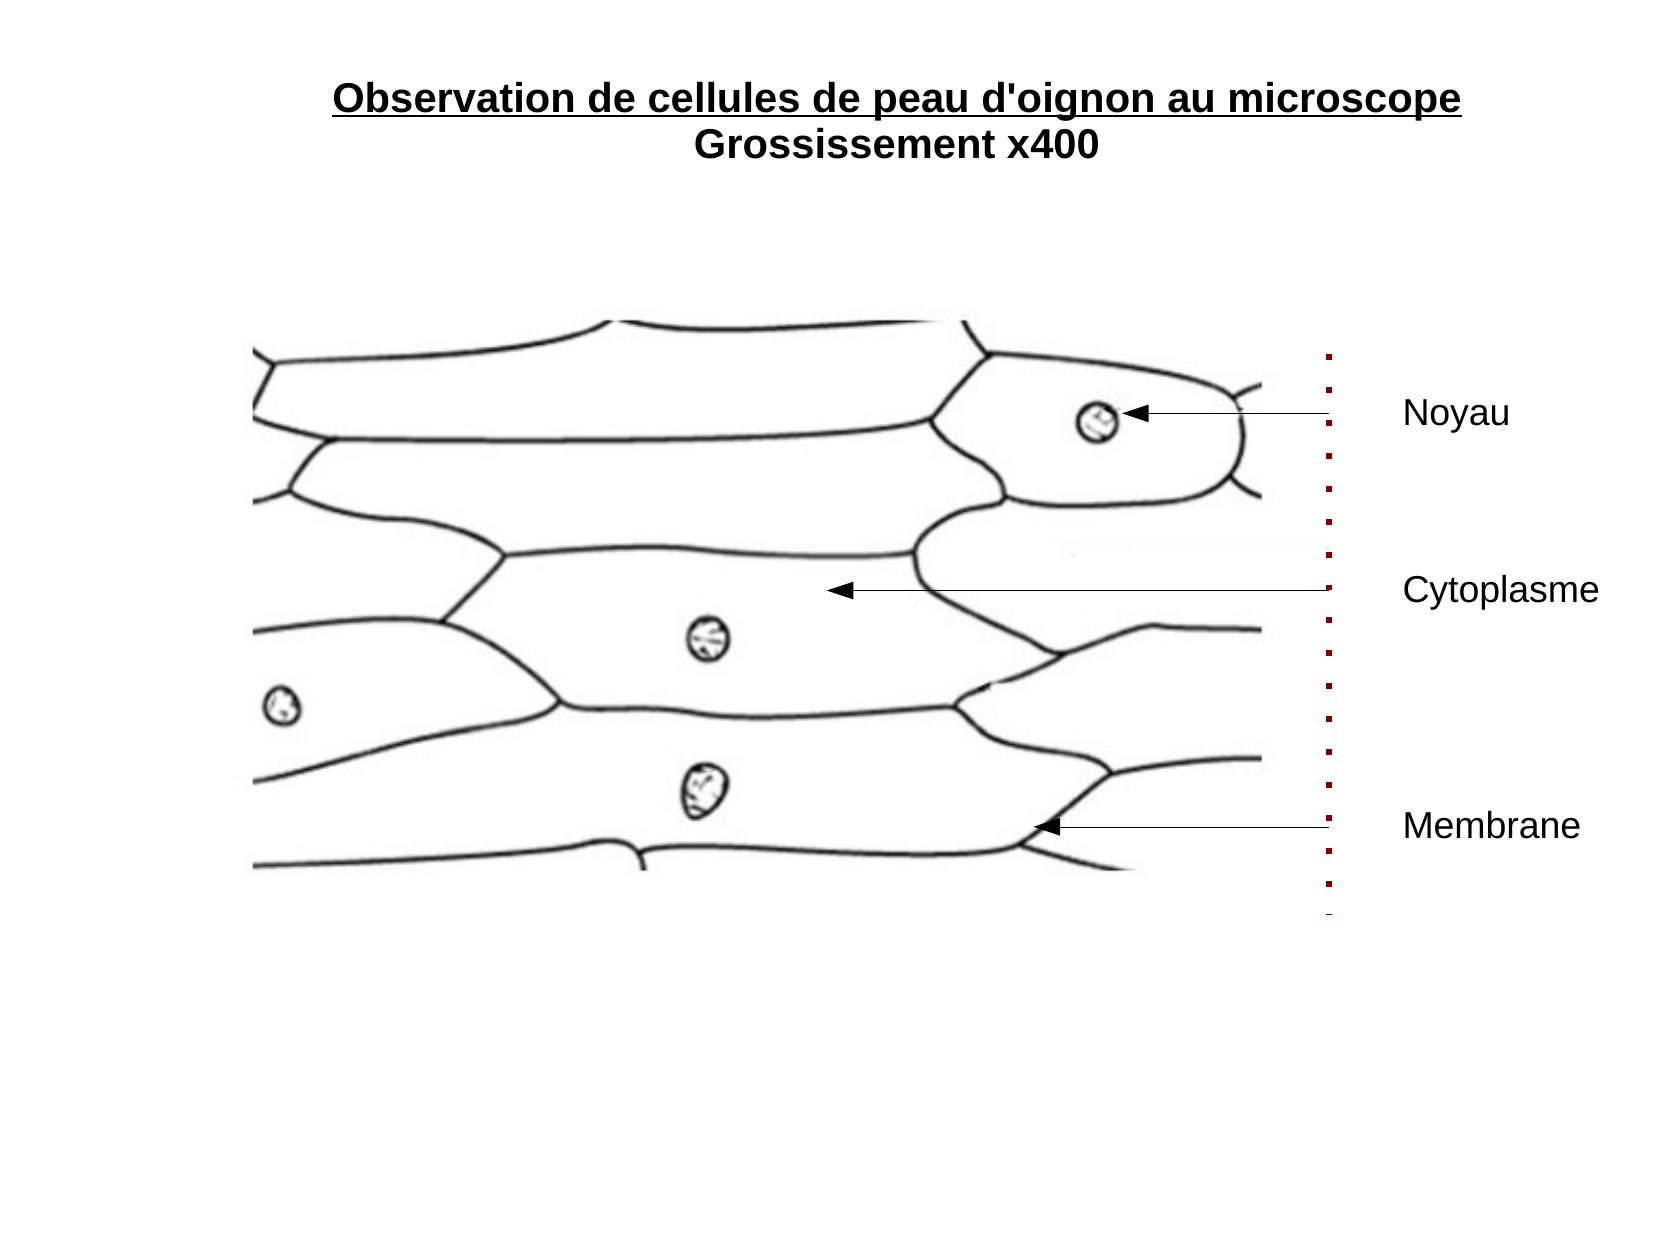

Observation de cellules de peau d'oignon au microscope
Grossissement x400
Noyau
Cytoplasme
Membrane